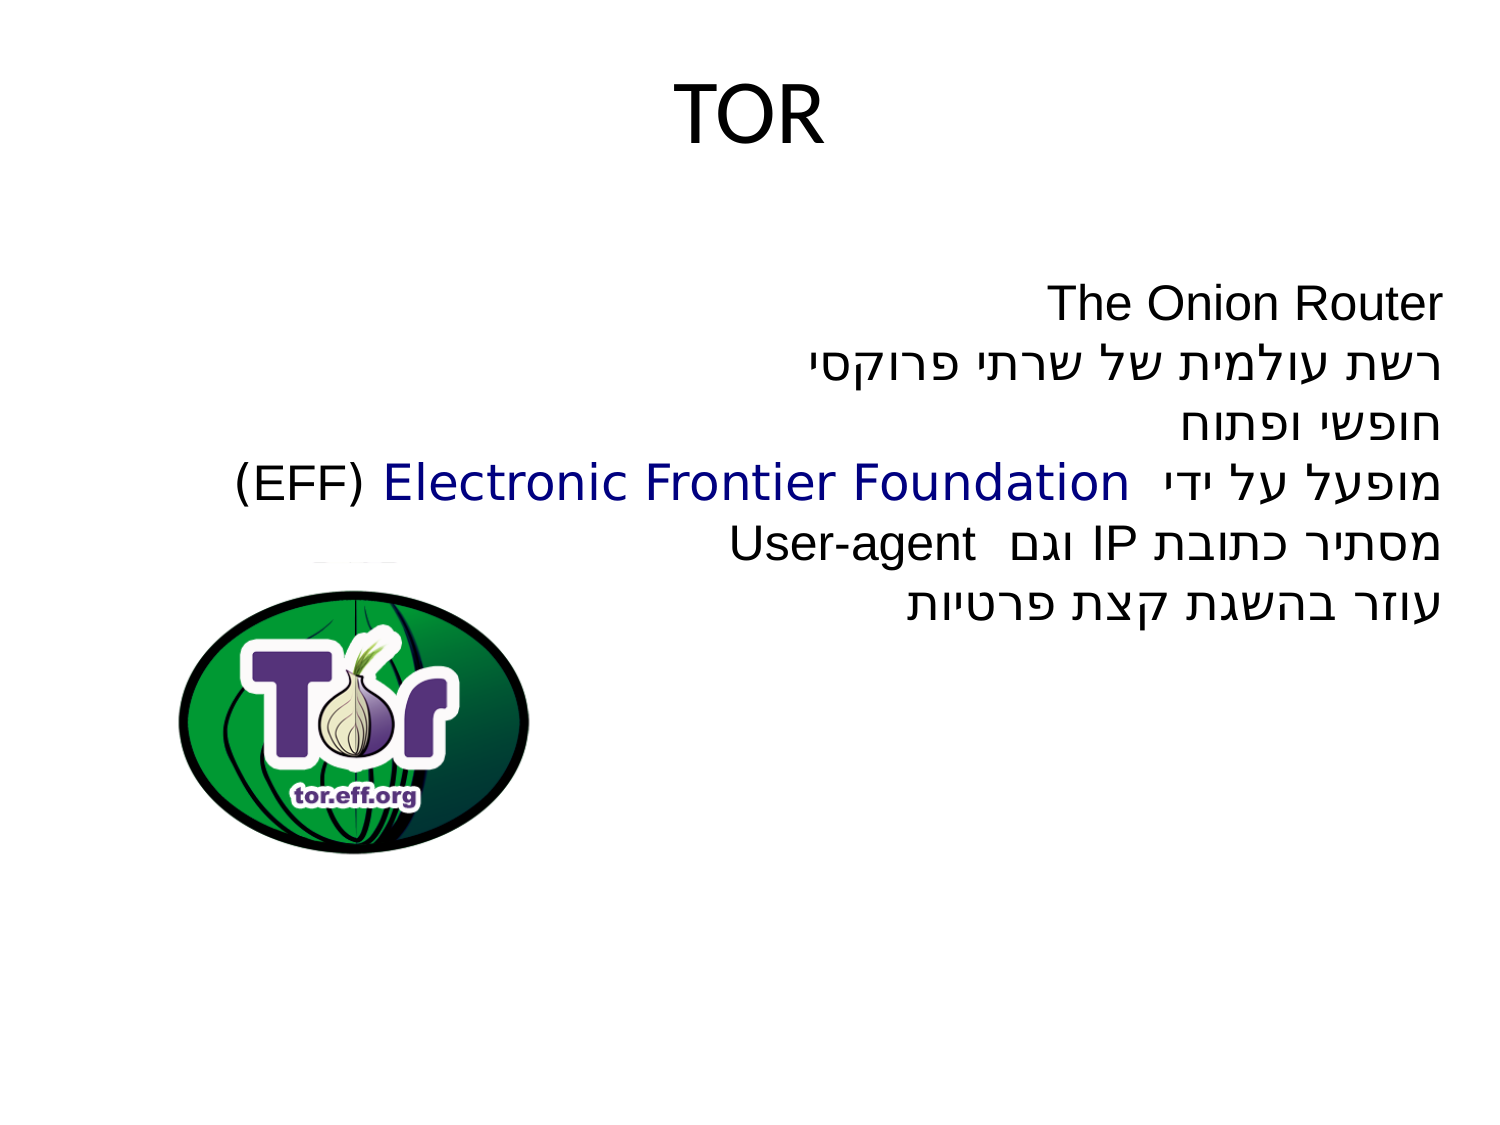

TOR
The Onion Router
רשת עולמית של שרתי פרוקסי
חופשי ופתוח
מופעל על ידי Electronic Frontier Foundation (EFF)
מסתיר כתובת IP וגם User-agent
עוזר בהשגת קצת פרטיות